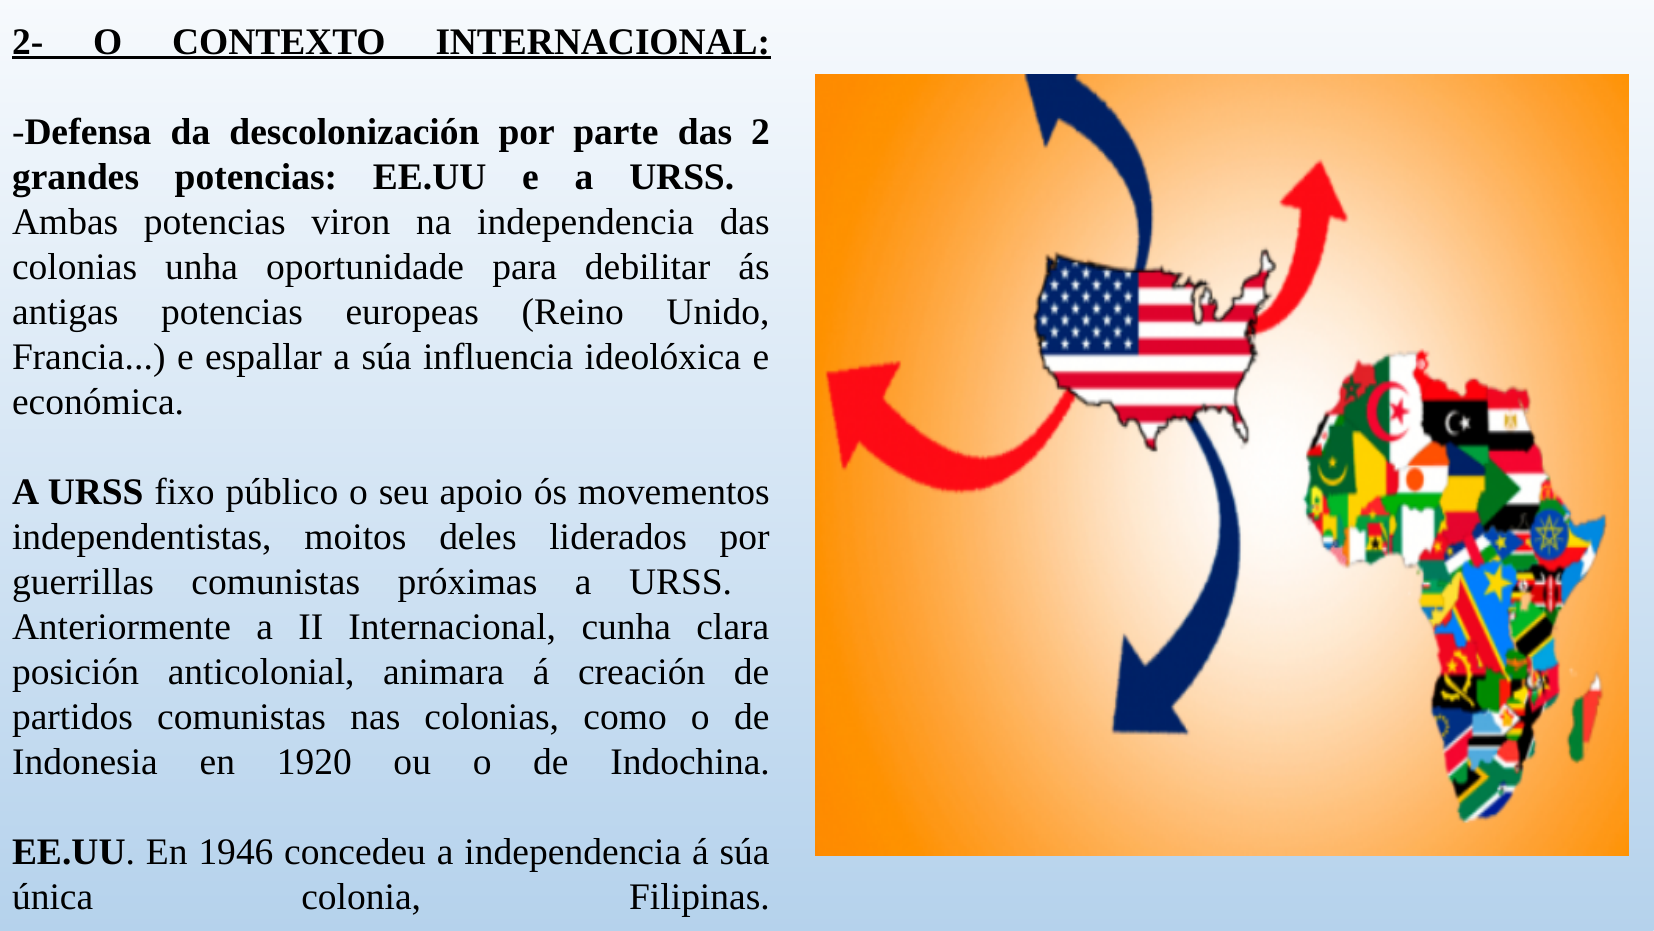

# 2- O CONTEXTO INTERNACIONAL: -Defensa da descolonización por parte das 2 grandes potencias: EE.UU e a URSS. Ambas potencias viron na independencia das colonias unha oportunidade para debilitar ás antigas potencias europeas (Reino Unido, Francia...) e espallar a súa influencia ideolóxica e económica. A URSS fixo público o seu apoio ós movementos independentistas, moitos deles liderados por guerrillas comunistas próximas a URSS. Anteriormente a II Internacional, cunha clara posición anticolonial, animara á creación de partidos comunistas nas colonias, como o de Indonesia en 1920 ou o de Indochina. EE.UU. En 1946 concedeu a independencia á súa única colonia, Filipinas.